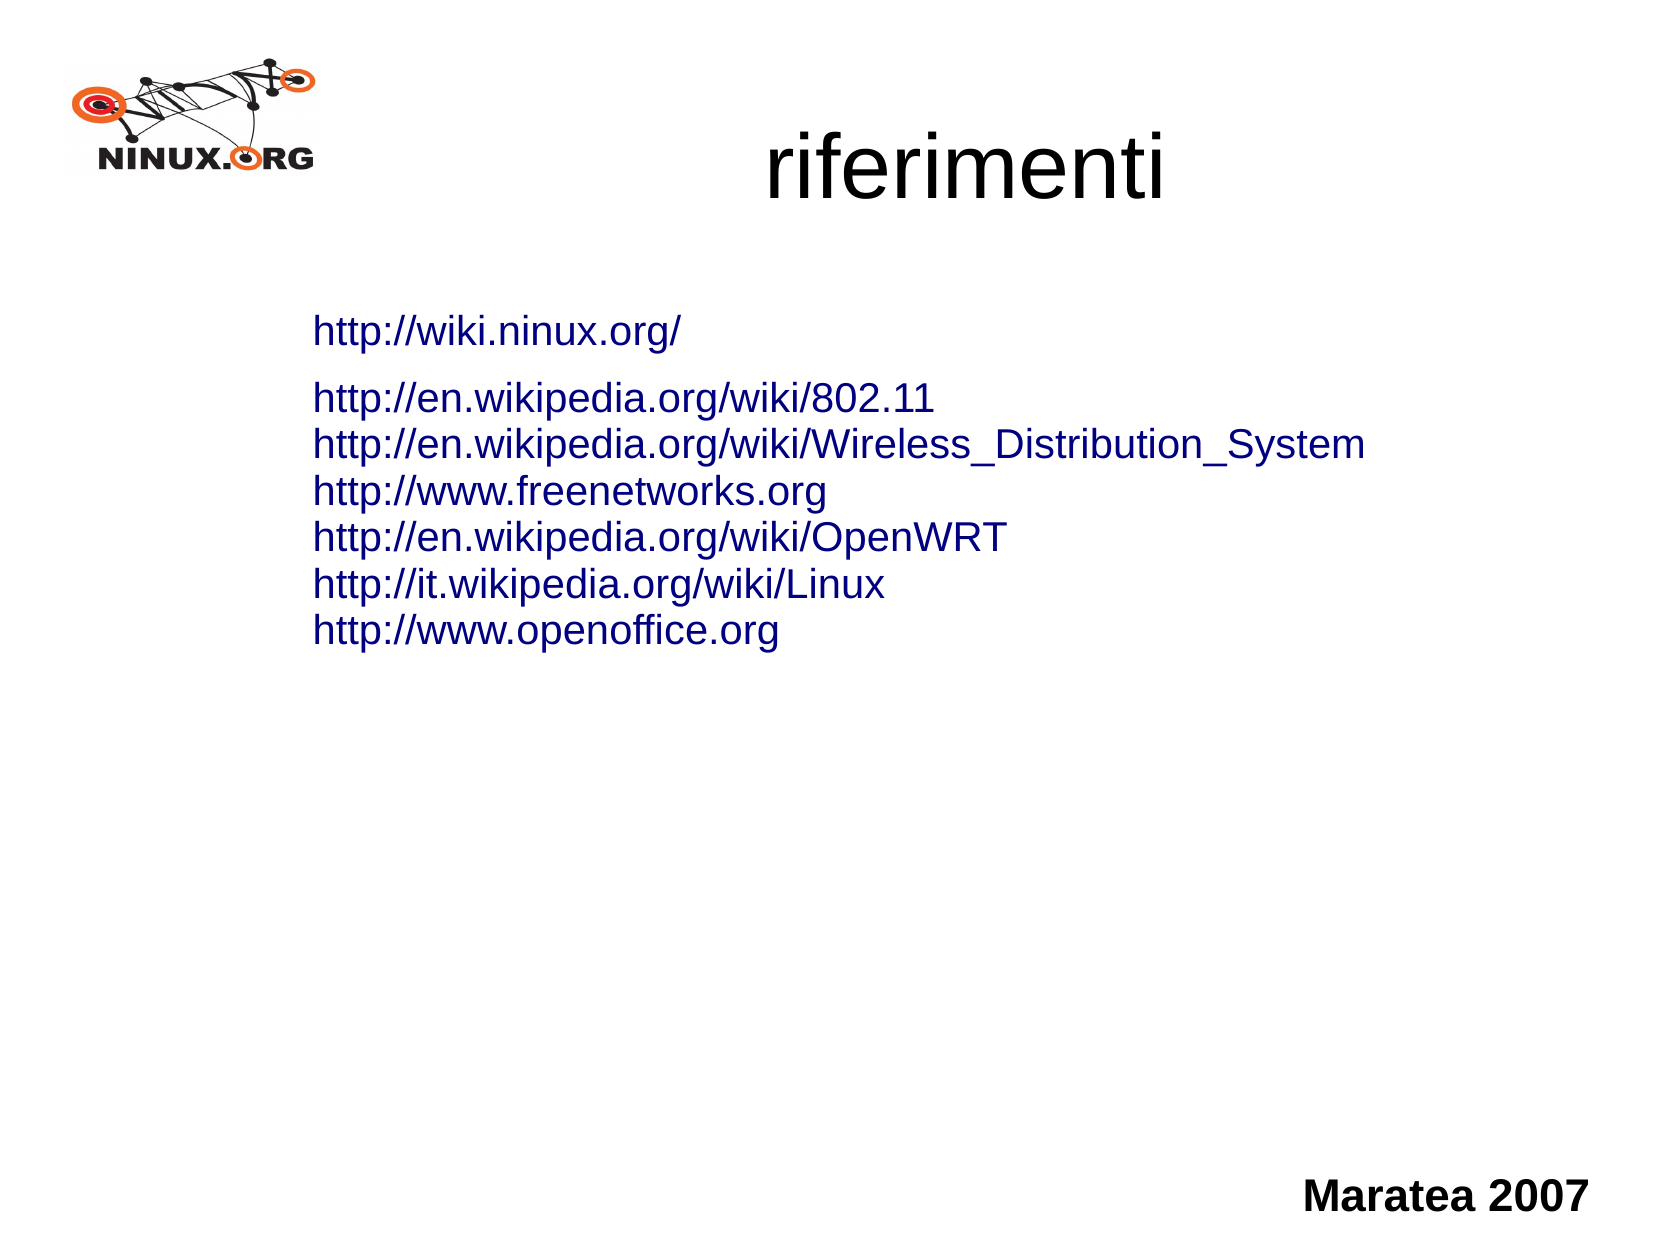

# riferimenti
http://wiki.ninux.org/
http://en.wikipedia.org/wiki/802.11
http://en.wikipedia.org/wiki/Wireless_Distribution_System
http://www.freenetworks.org
http://en.wikipedia.org/wiki/OpenWRT
http://it.wikipedia.org/wiki/Linux
http://www.openoffice.org
 Maratea 2007